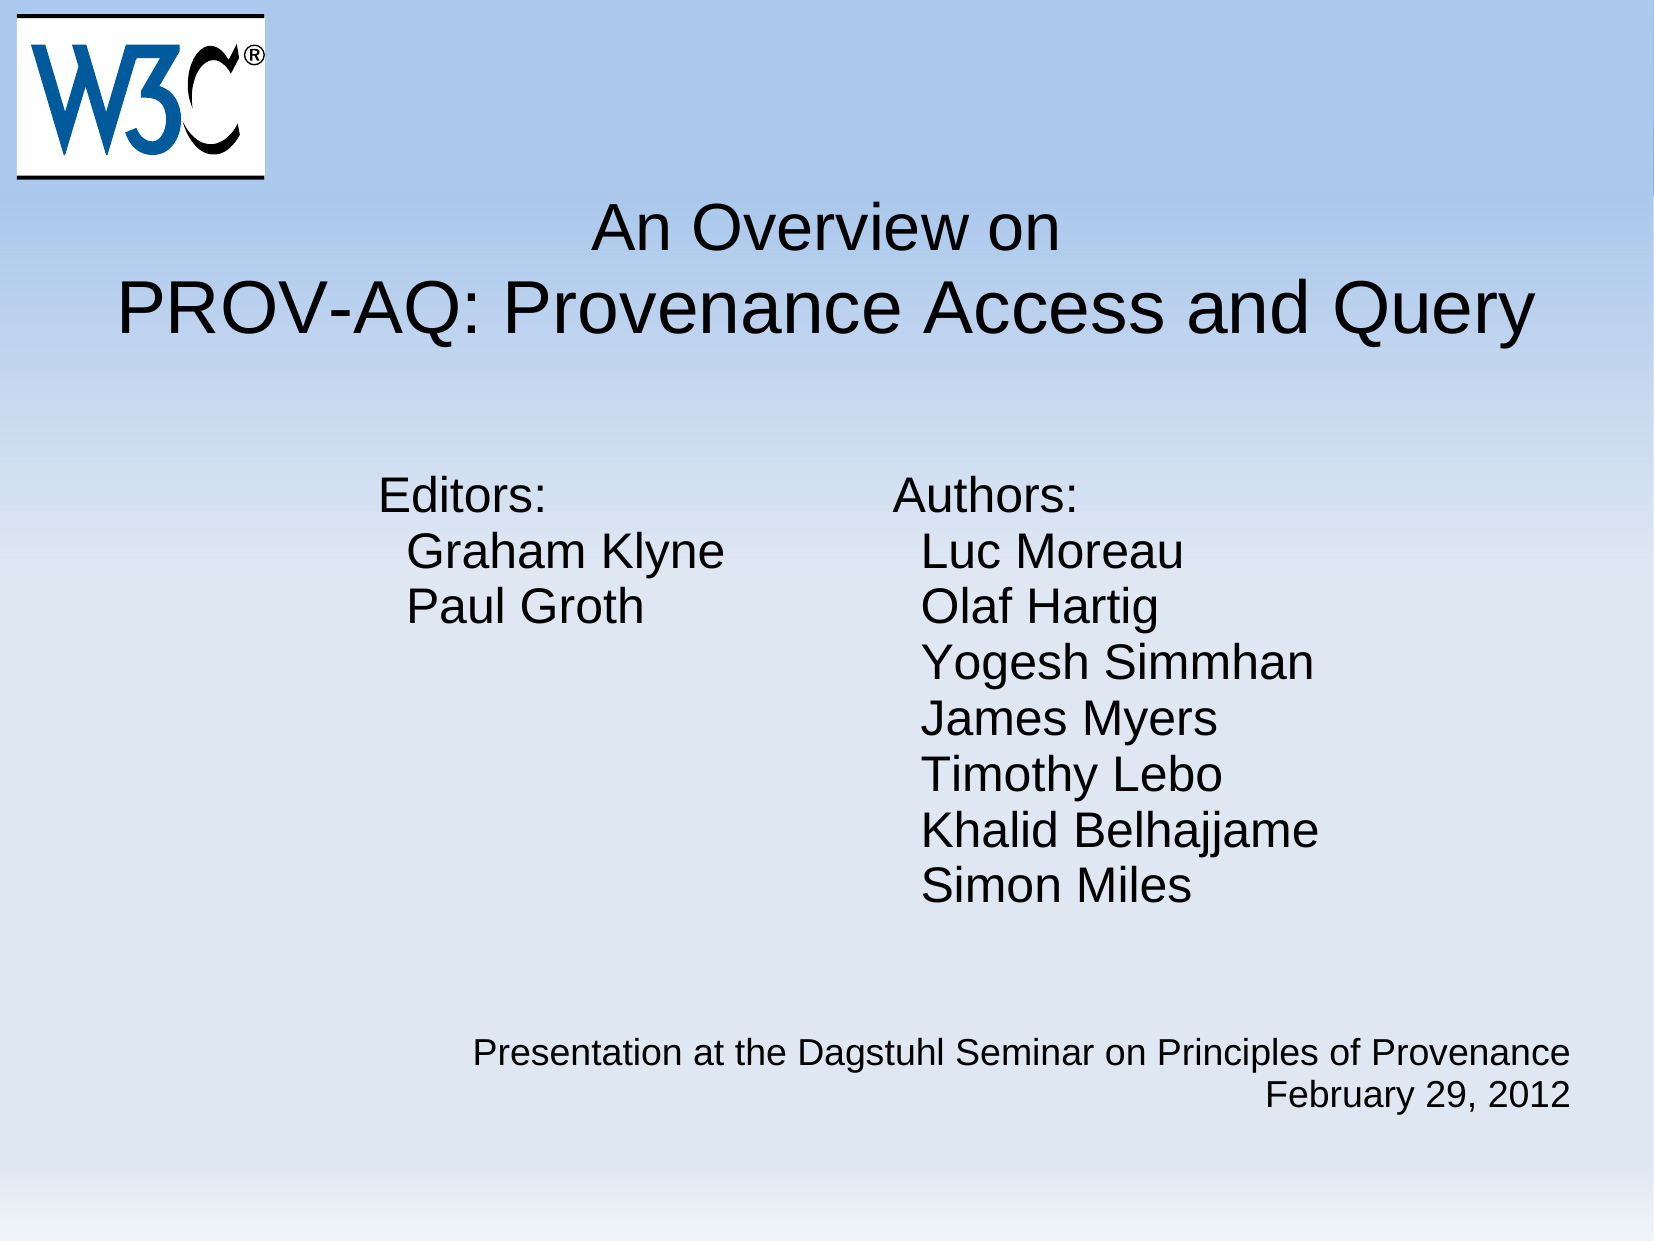

# An Overview on PROV-AQ: Provenance Access and Query
Editors:					Authors:
 Graham Klyne			 Luc Moreau
 Paul Groth				 Olaf Hartig
 							 Yogesh Simmhan
 							 James Myers
 							 Timothy Lebo
 							 Khalid Belhajjame
 							 Simon Miles
Presentation at the Dagstuhl Seminar on Principles of Provenance
February 29, 2012